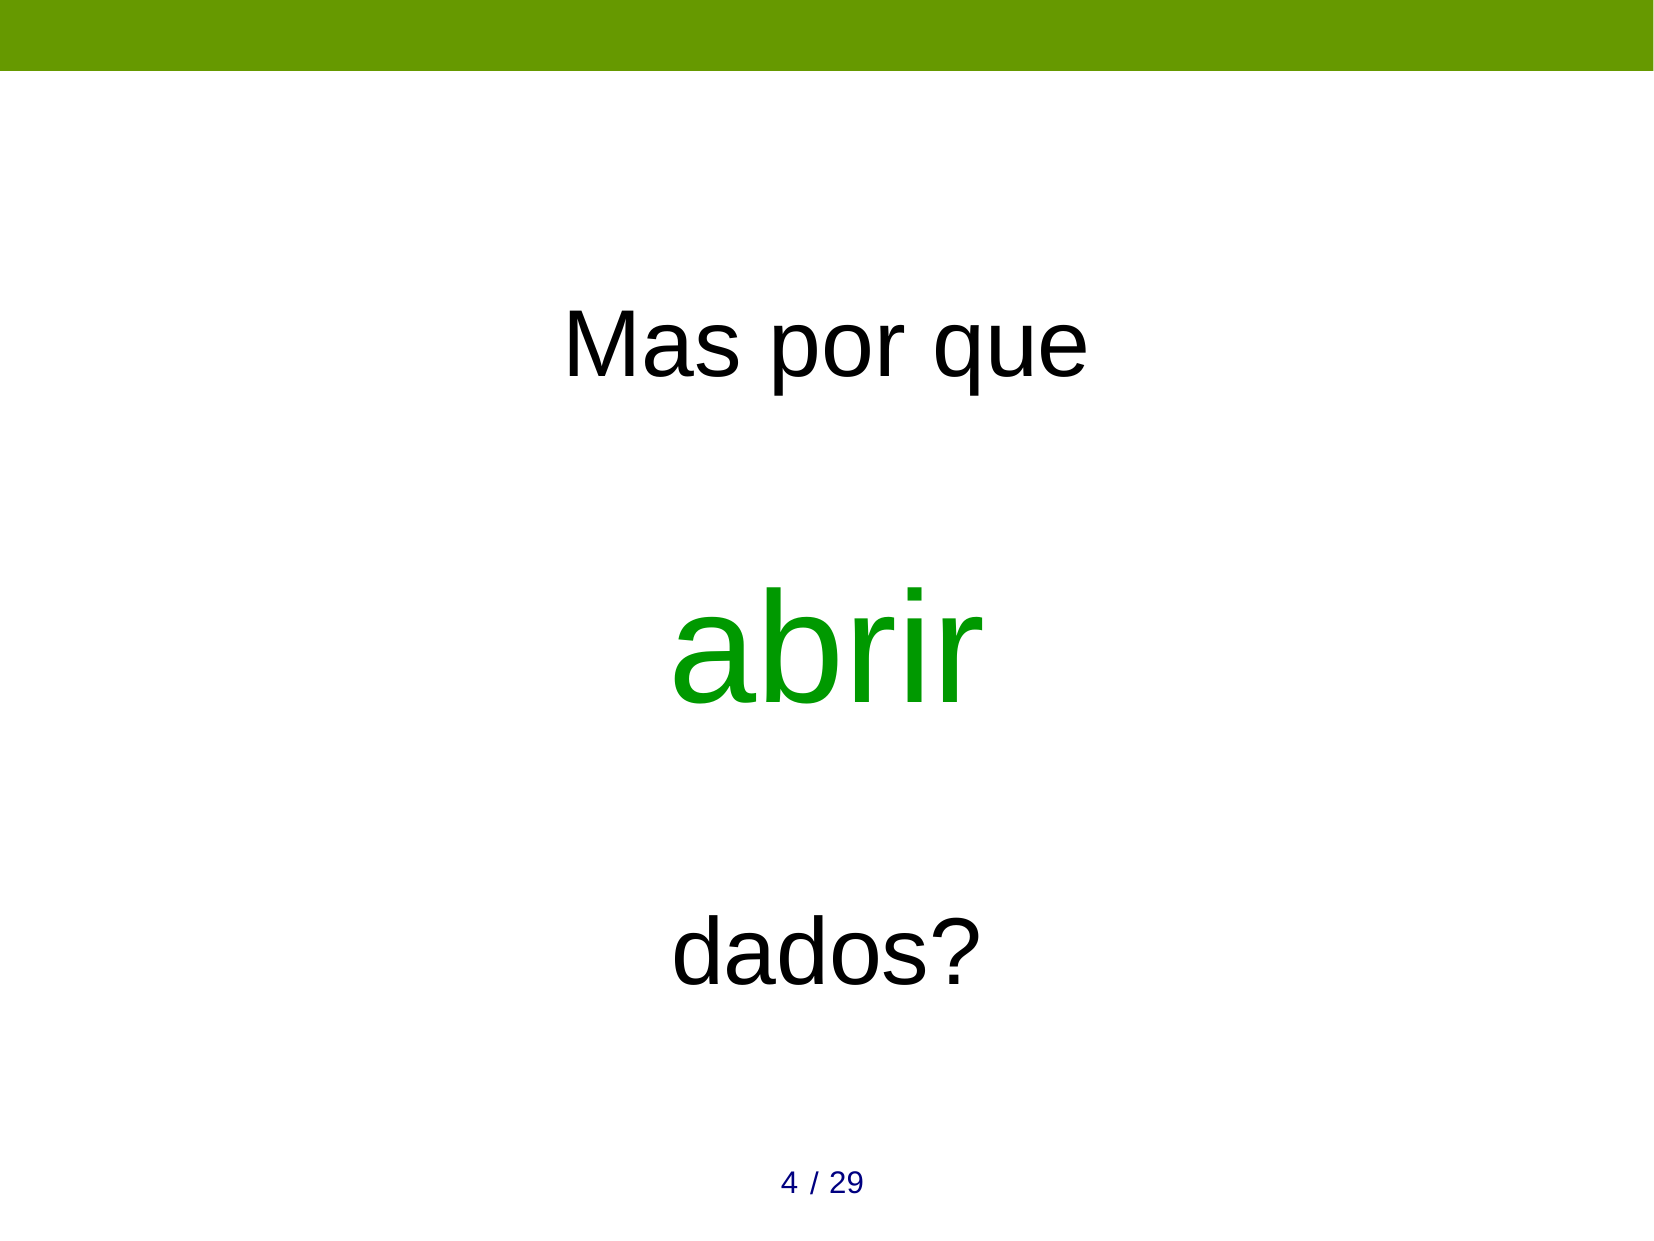

#
Mas por que
abrir
dados?
/
29